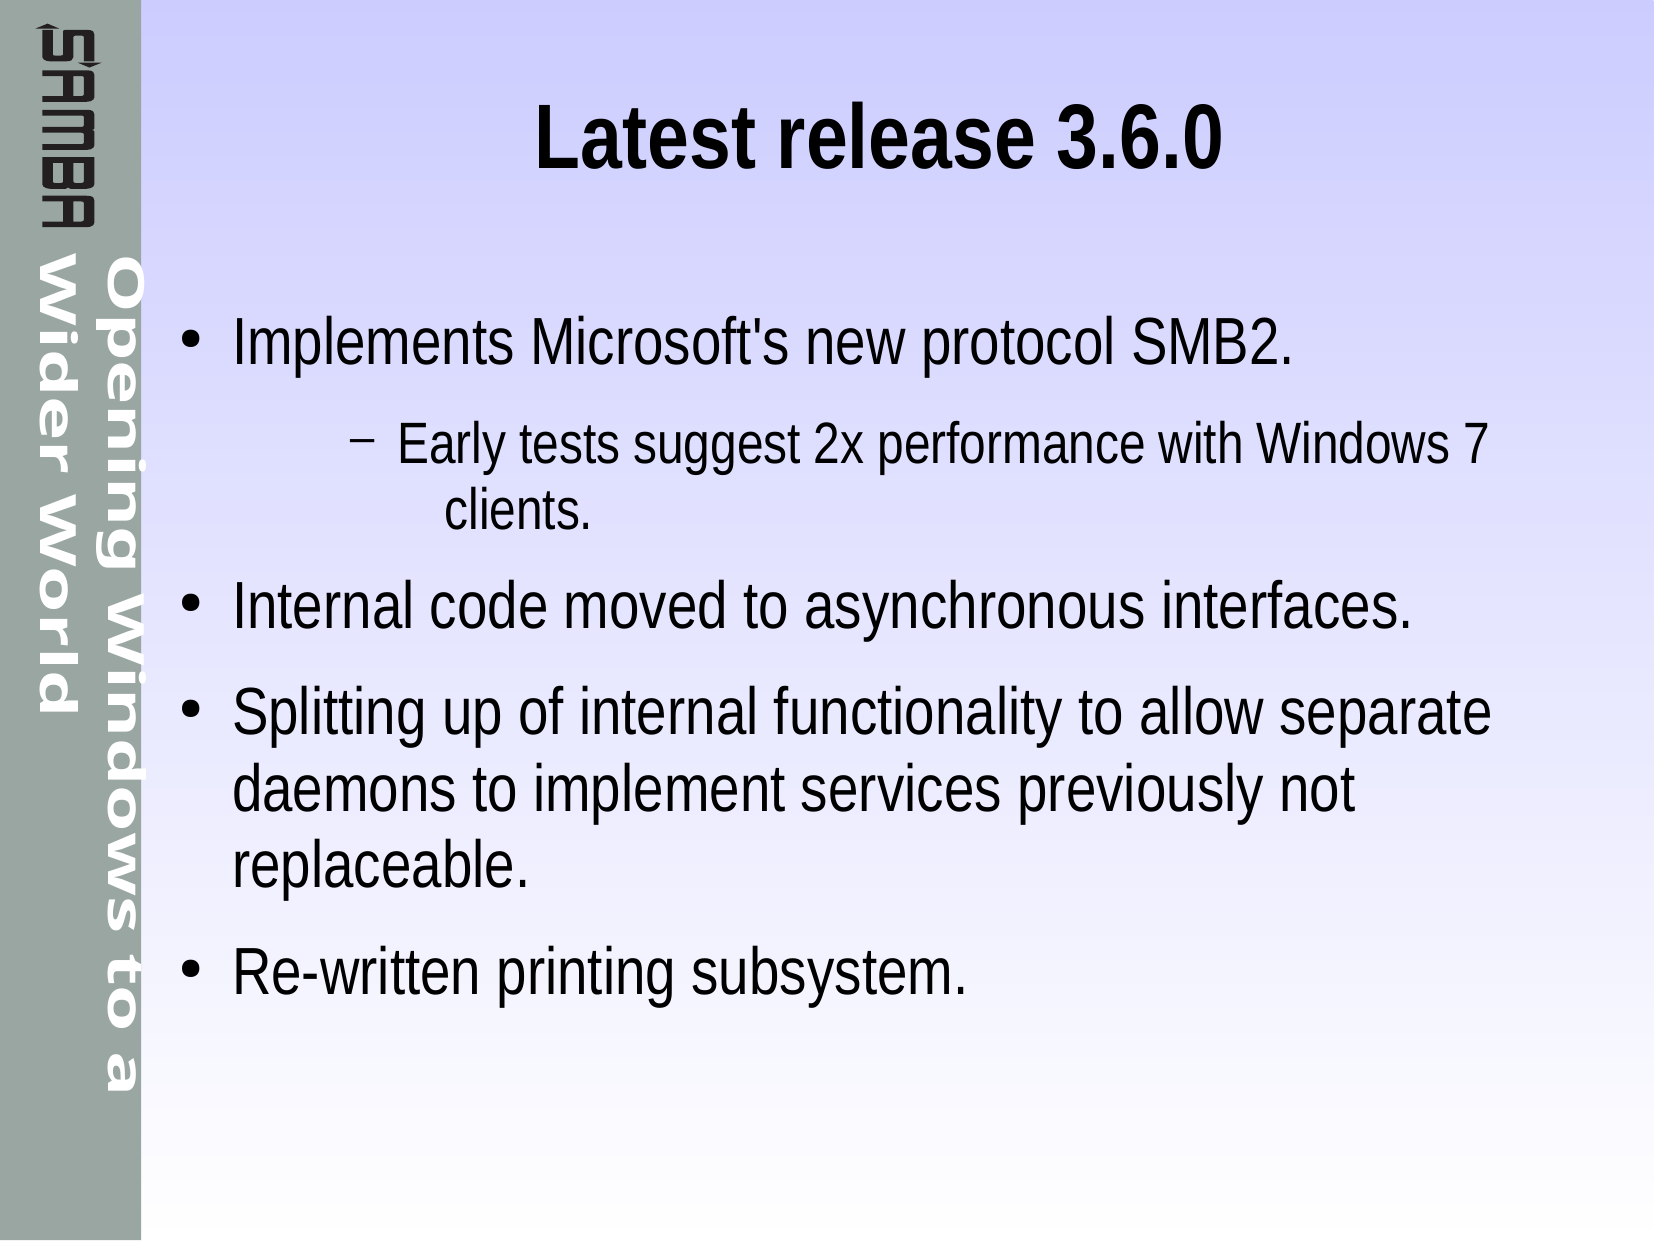

# Latest release 3.6.0
Implements Microsoft's new protocol SMB2.
Early tests suggest 2x performance with Windows 7 clients.
Internal code moved to asynchronous interfaces.
Splitting up of internal functionality to allow separate daemons to implement services previously not replaceable.
Re-written printing subsystem.